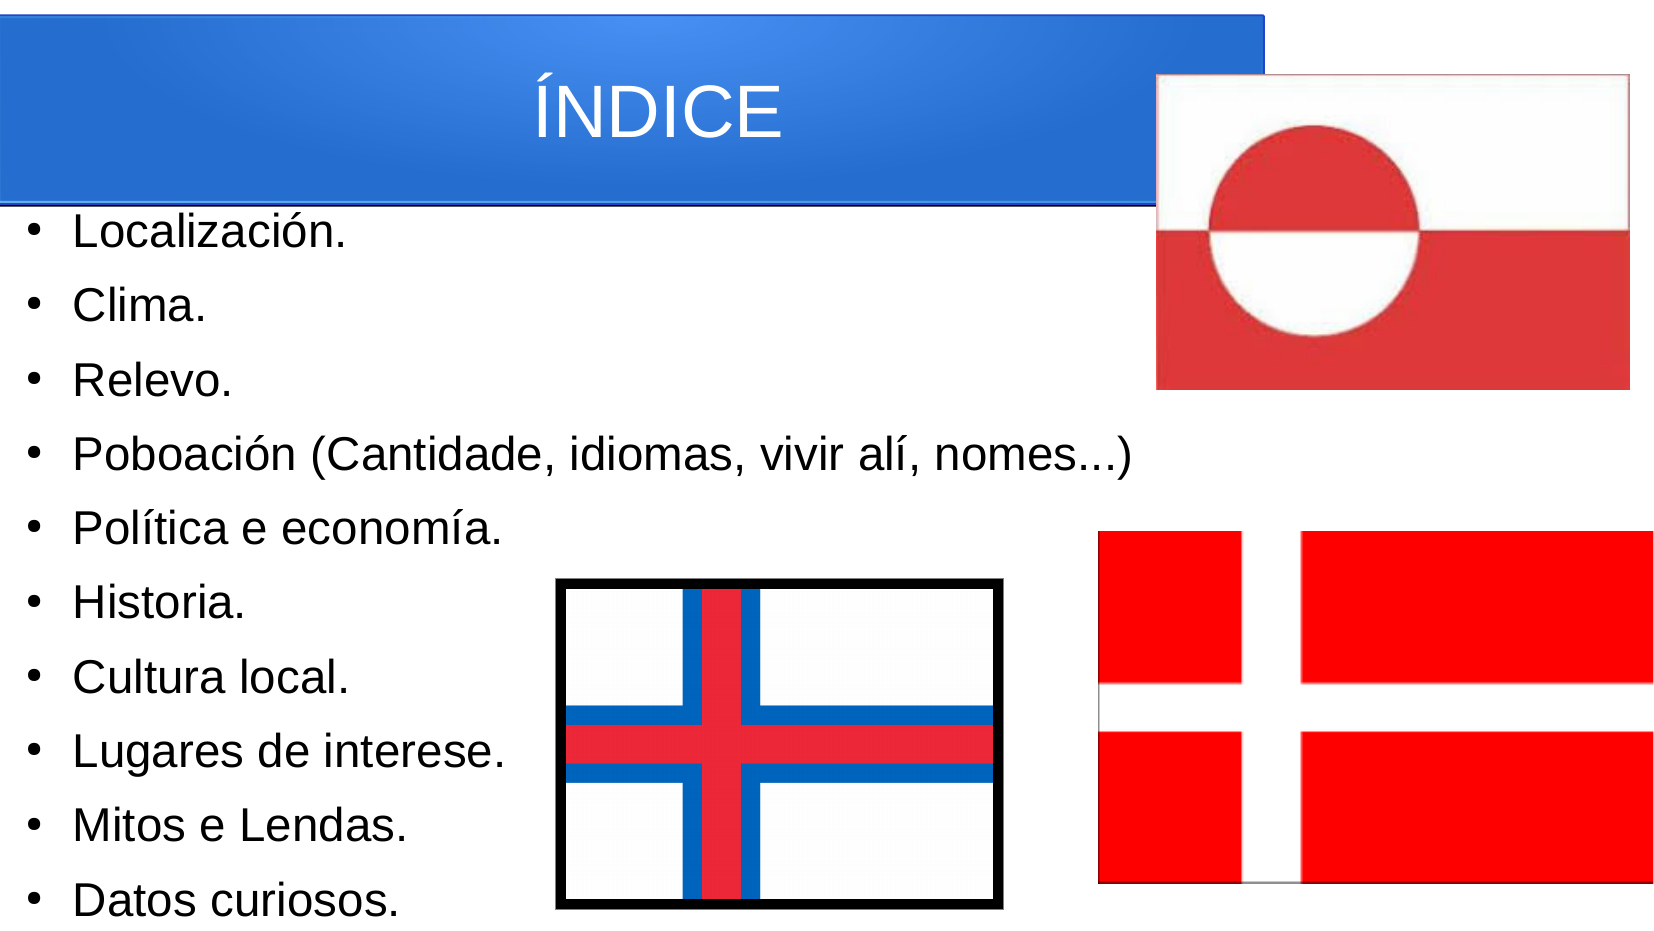

# ÍNDICE
Localización.
Clima.
Relevo.
Poboación (Cantidade, idiomas, vivir alí, nomes...)
Política e economía.
Historia.
Cultura local.
Lugares de interese.
Mitos e Lendas.
Datos curiosos.